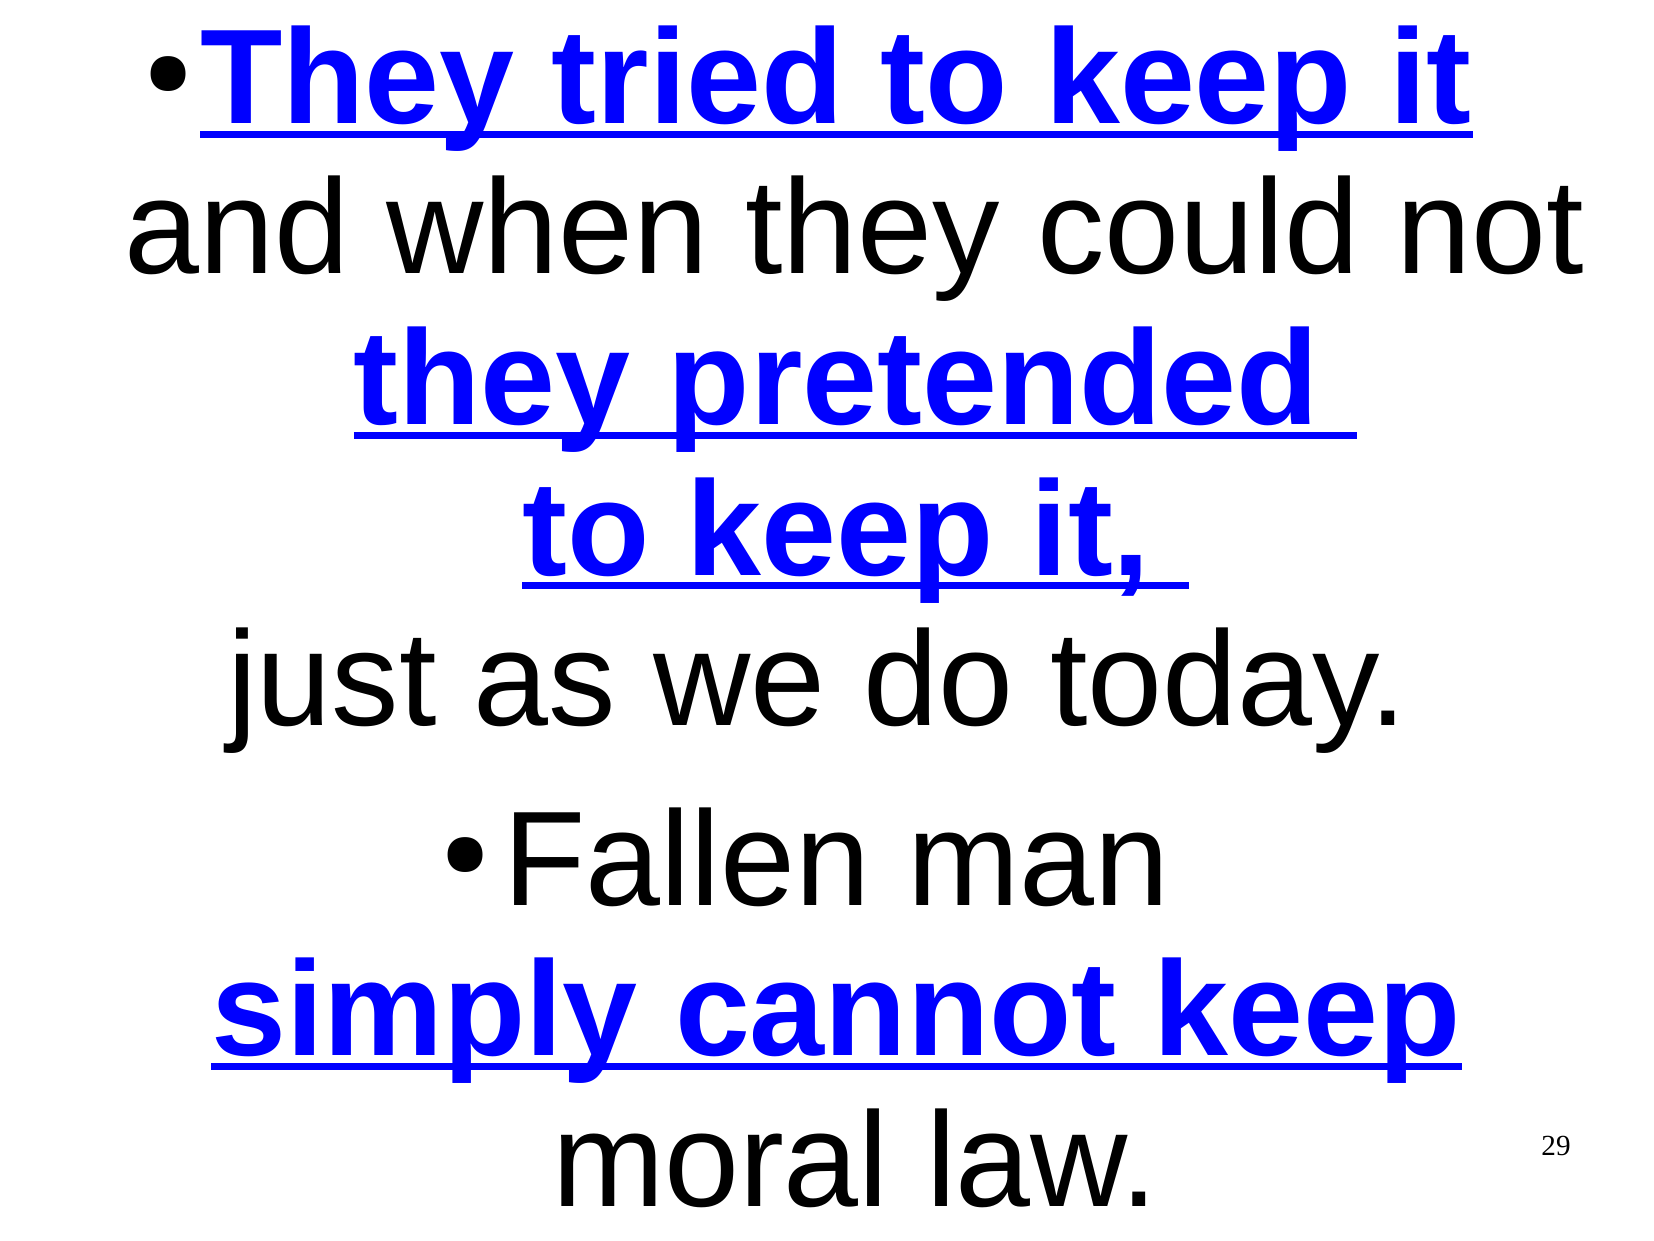

# They tried to keep it and when they could not they pretended to keep it, just as we do today.
Fallen man
simply cannot keep
moral law.
29